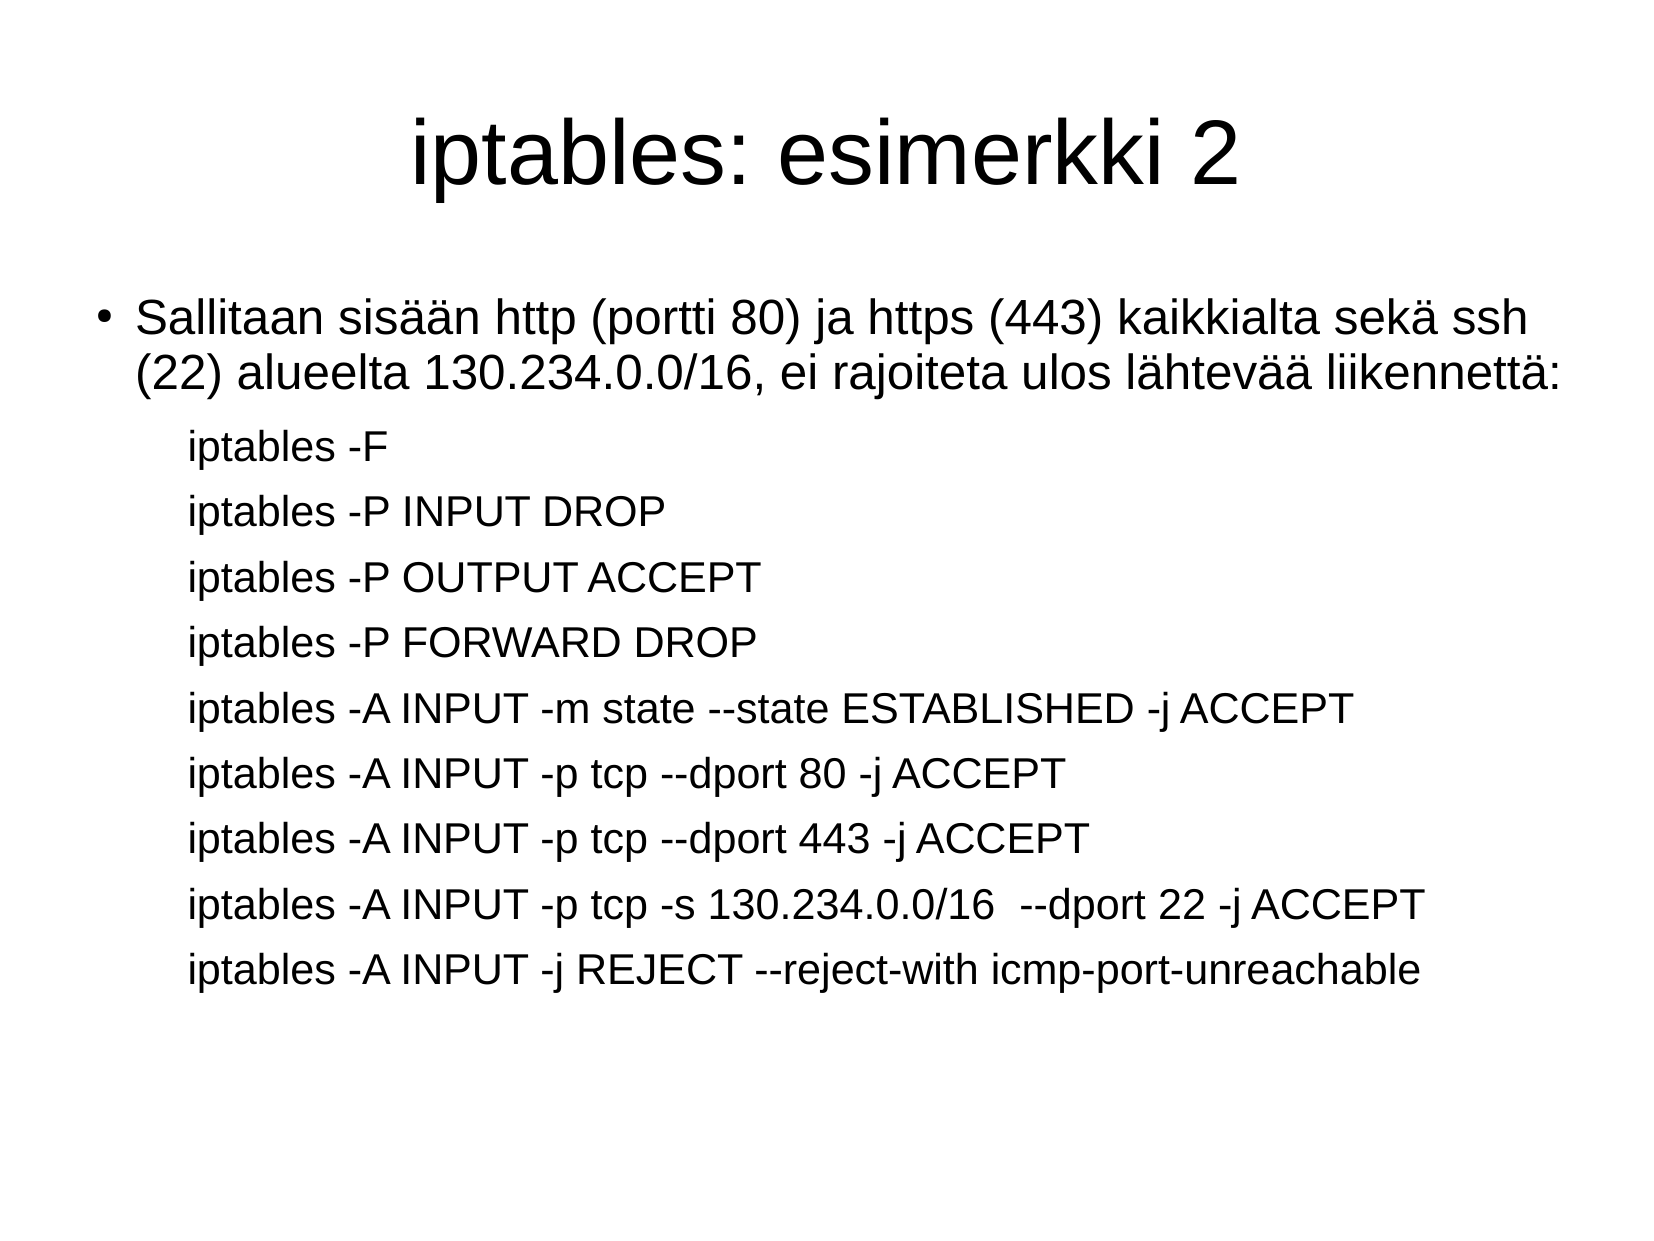

# iptables: esimerkki 2
Sallitaan sisään http (portti 80) ja https (443) kaikkialta sekä ssh (22) alueelta 130.234.0.0/16, ei rajoiteta ulos lähtevää liikennettä:
iptables -F
iptables -P INPUT DROP
iptables -P OUTPUT ACCEPT
iptables -P FORWARD DROP
iptables -A INPUT -m state --state ESTABLISHED -j ACCEPT
iptables -A INPUT -p tcp --dport 80 -j ACCEPT
iptables -A INPUT -p tcp --dport 443 -j ACCEPT
iptables -A INPUT -p tcp -s 130.234.0.0/16 --dport 22 -j ACCEPT
iptables -A INPUT -j REJECT --reject-with icmp-port-unreachable